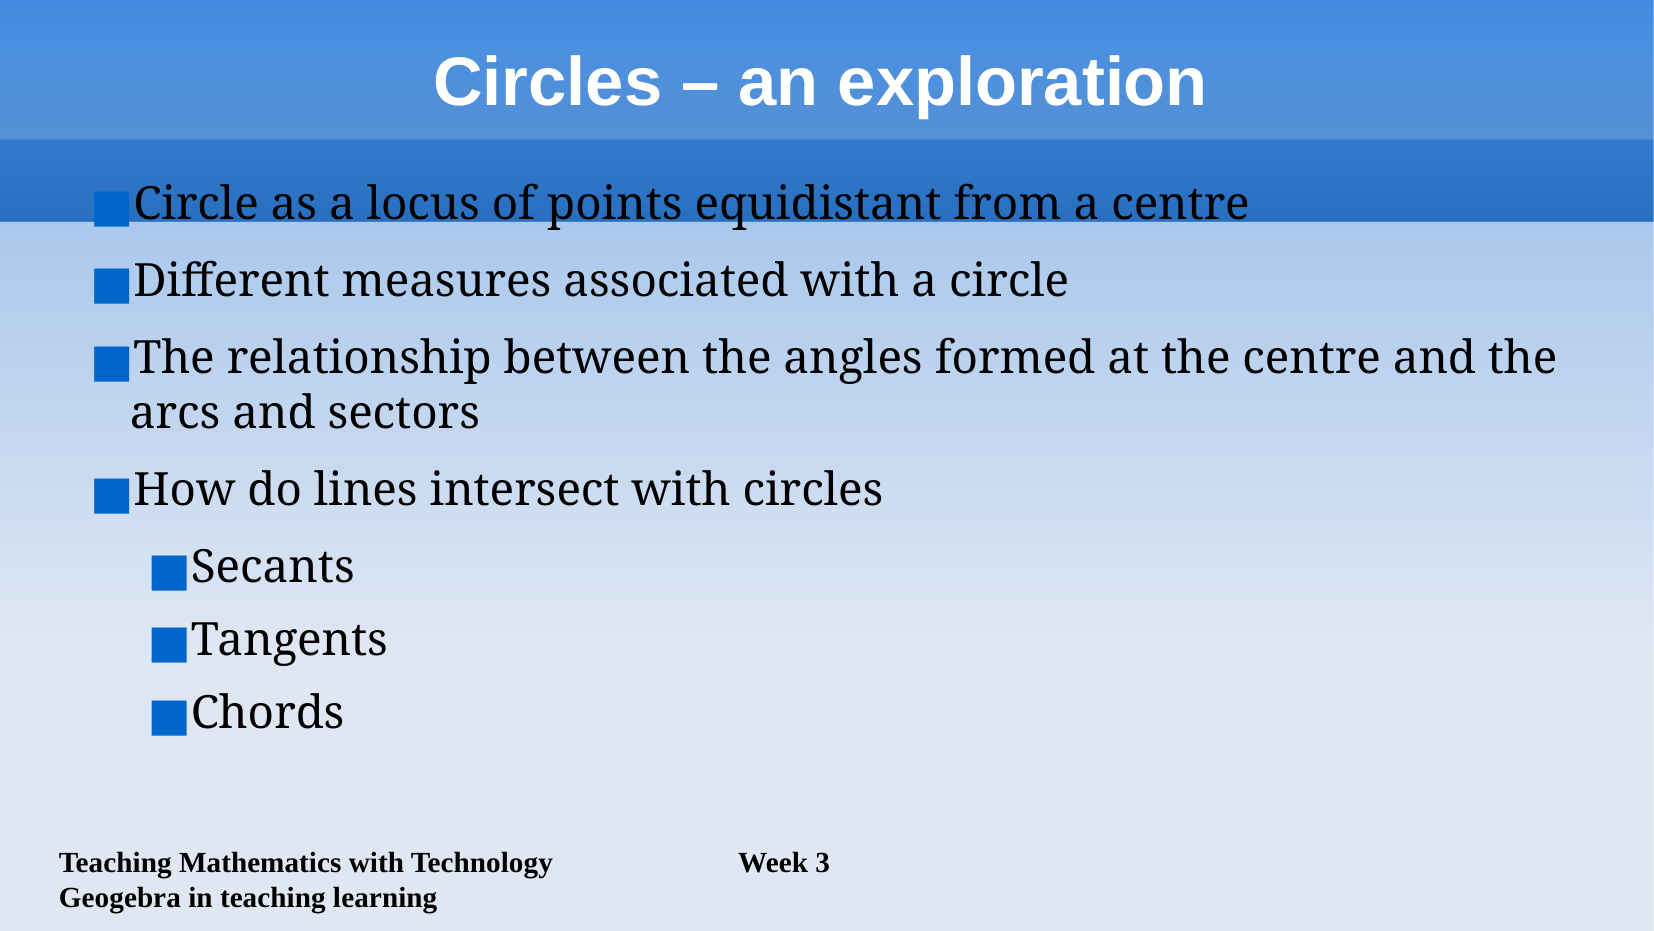

Circles – an exploration
Circle as a locus of points equidistant from a centre
Different measures associated with a circle
The relationship between the angles formed at the centre and the arcs and sectors
How do lines intersect with circles
Secants
Tangents
Chords